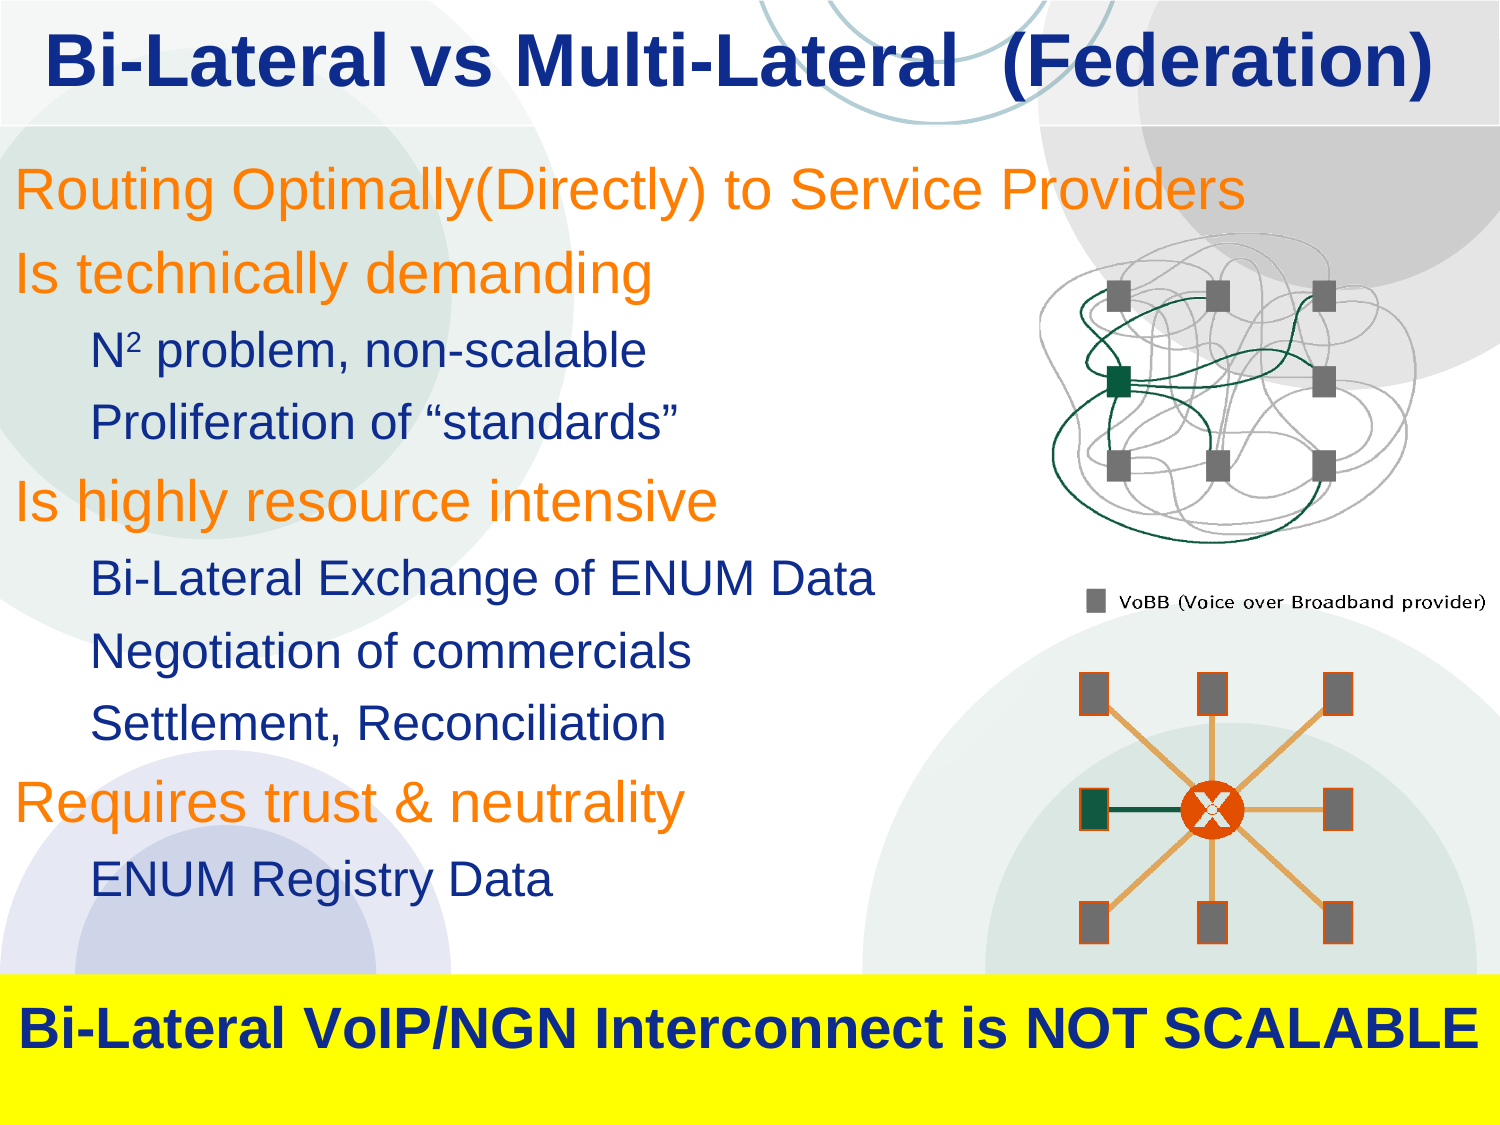

# Bi-Lateral vs Multi-Lateral (Federation)
Routing Optimally(Directly) to Service Providers
Is technically demanding
N2 problem, non-scalable
Proliferation of “standards”
Is highly resource intensive
Bi-Lateral Exchange of ENUM Data
Negotiation of commercials
Settlement, Reconciliation
Requires trust & neutrality
ENUM Registry Data
Bi-Lateral VoIP/NGN Interconnect is NOT SCALABLE